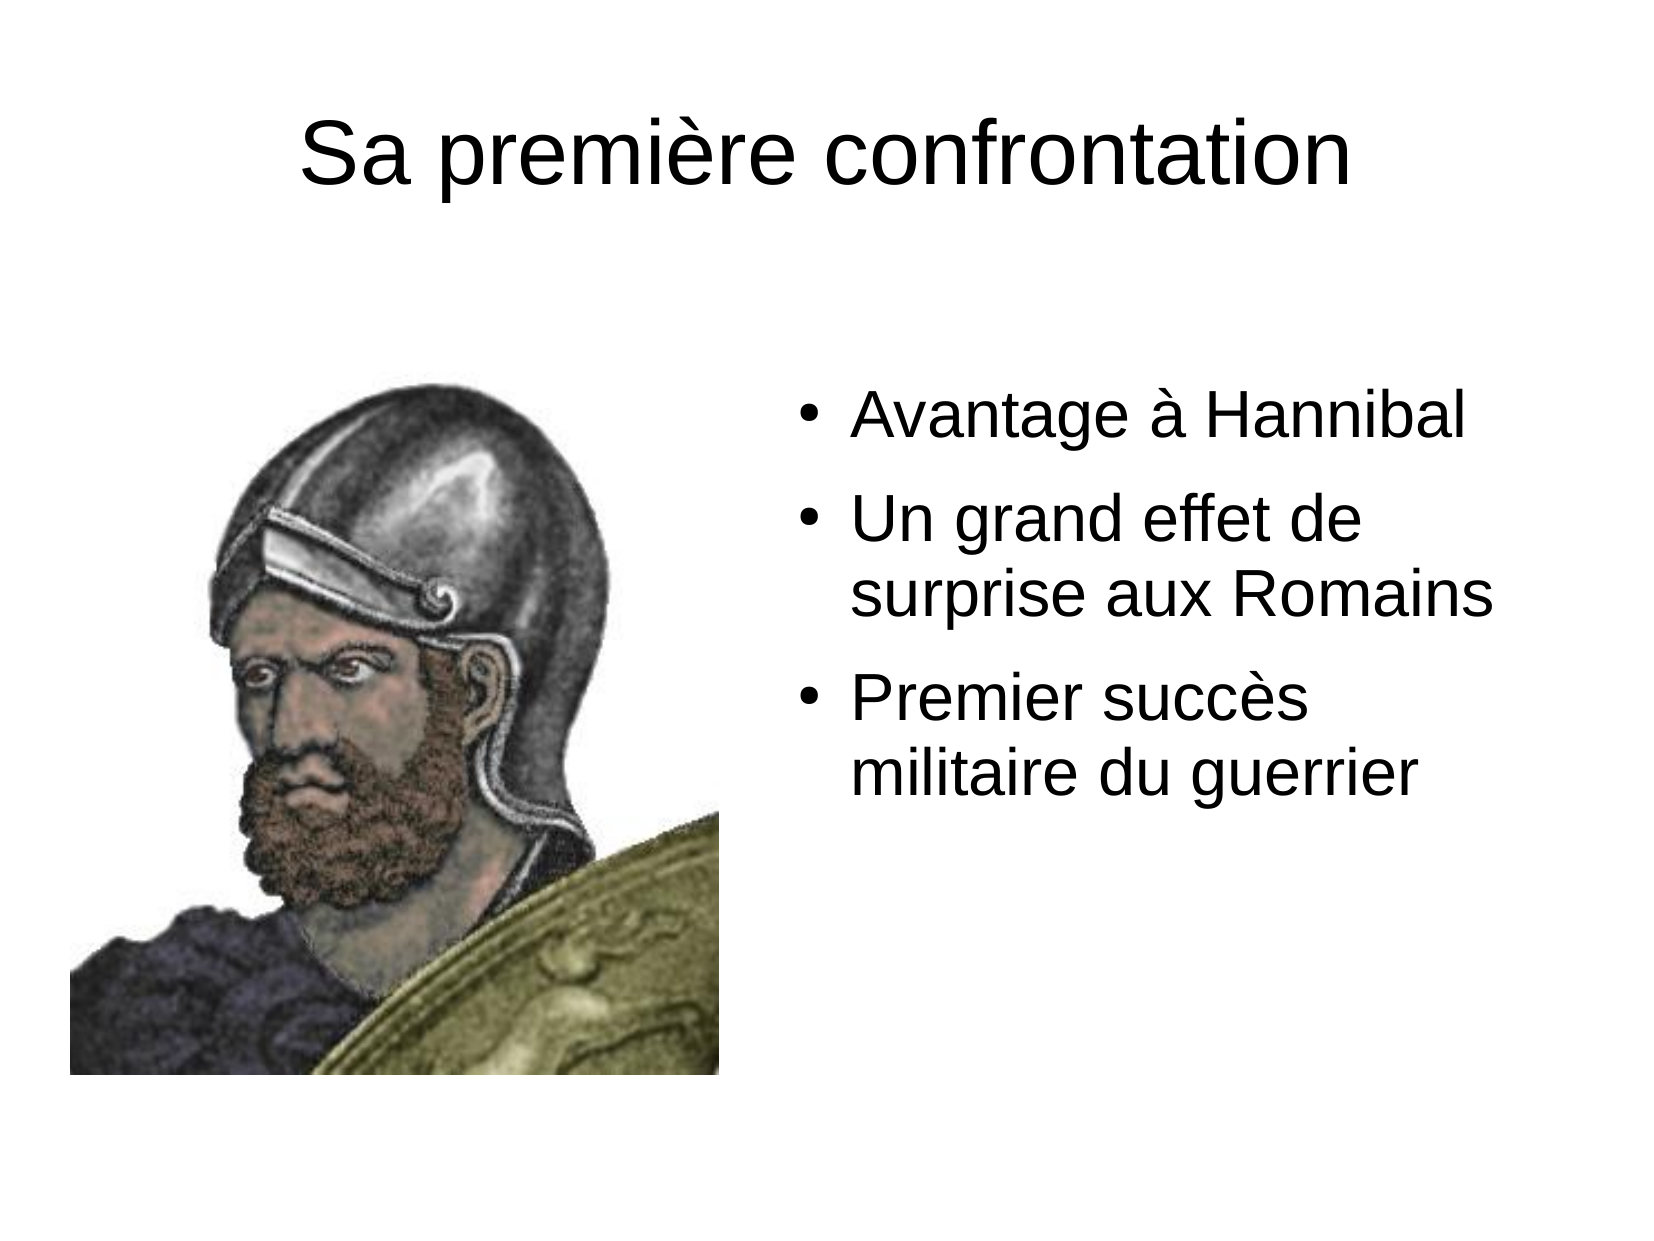

# Sa première confrontation
Avantage à Hannibal
Un grand effet de surprise aux Romains
Premier succès militaire du guerrier